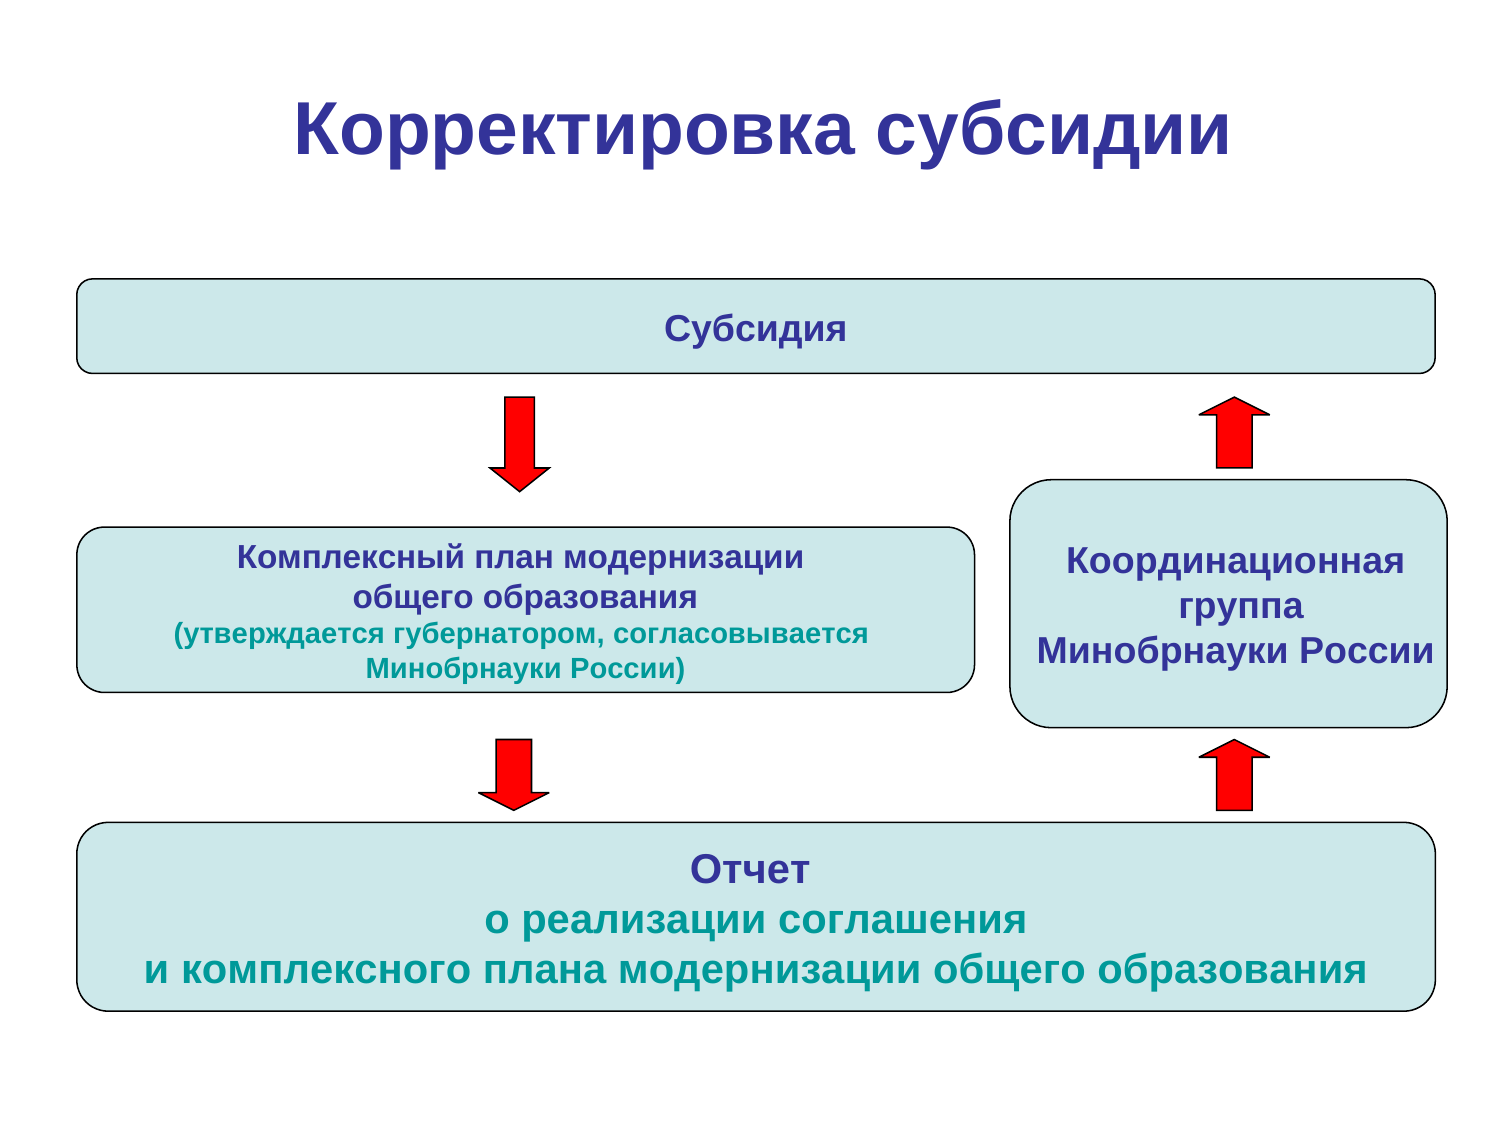

Корректировка субсидии
Субсидия
Координационная
группа
Минобрнауки России
Комплексный план модернизации
общего образования
(утверждается губернатором, согласовывается
Минобрнауки России)
Отчет
о реализации соглашения
и комплексного плана модернизации общего образования